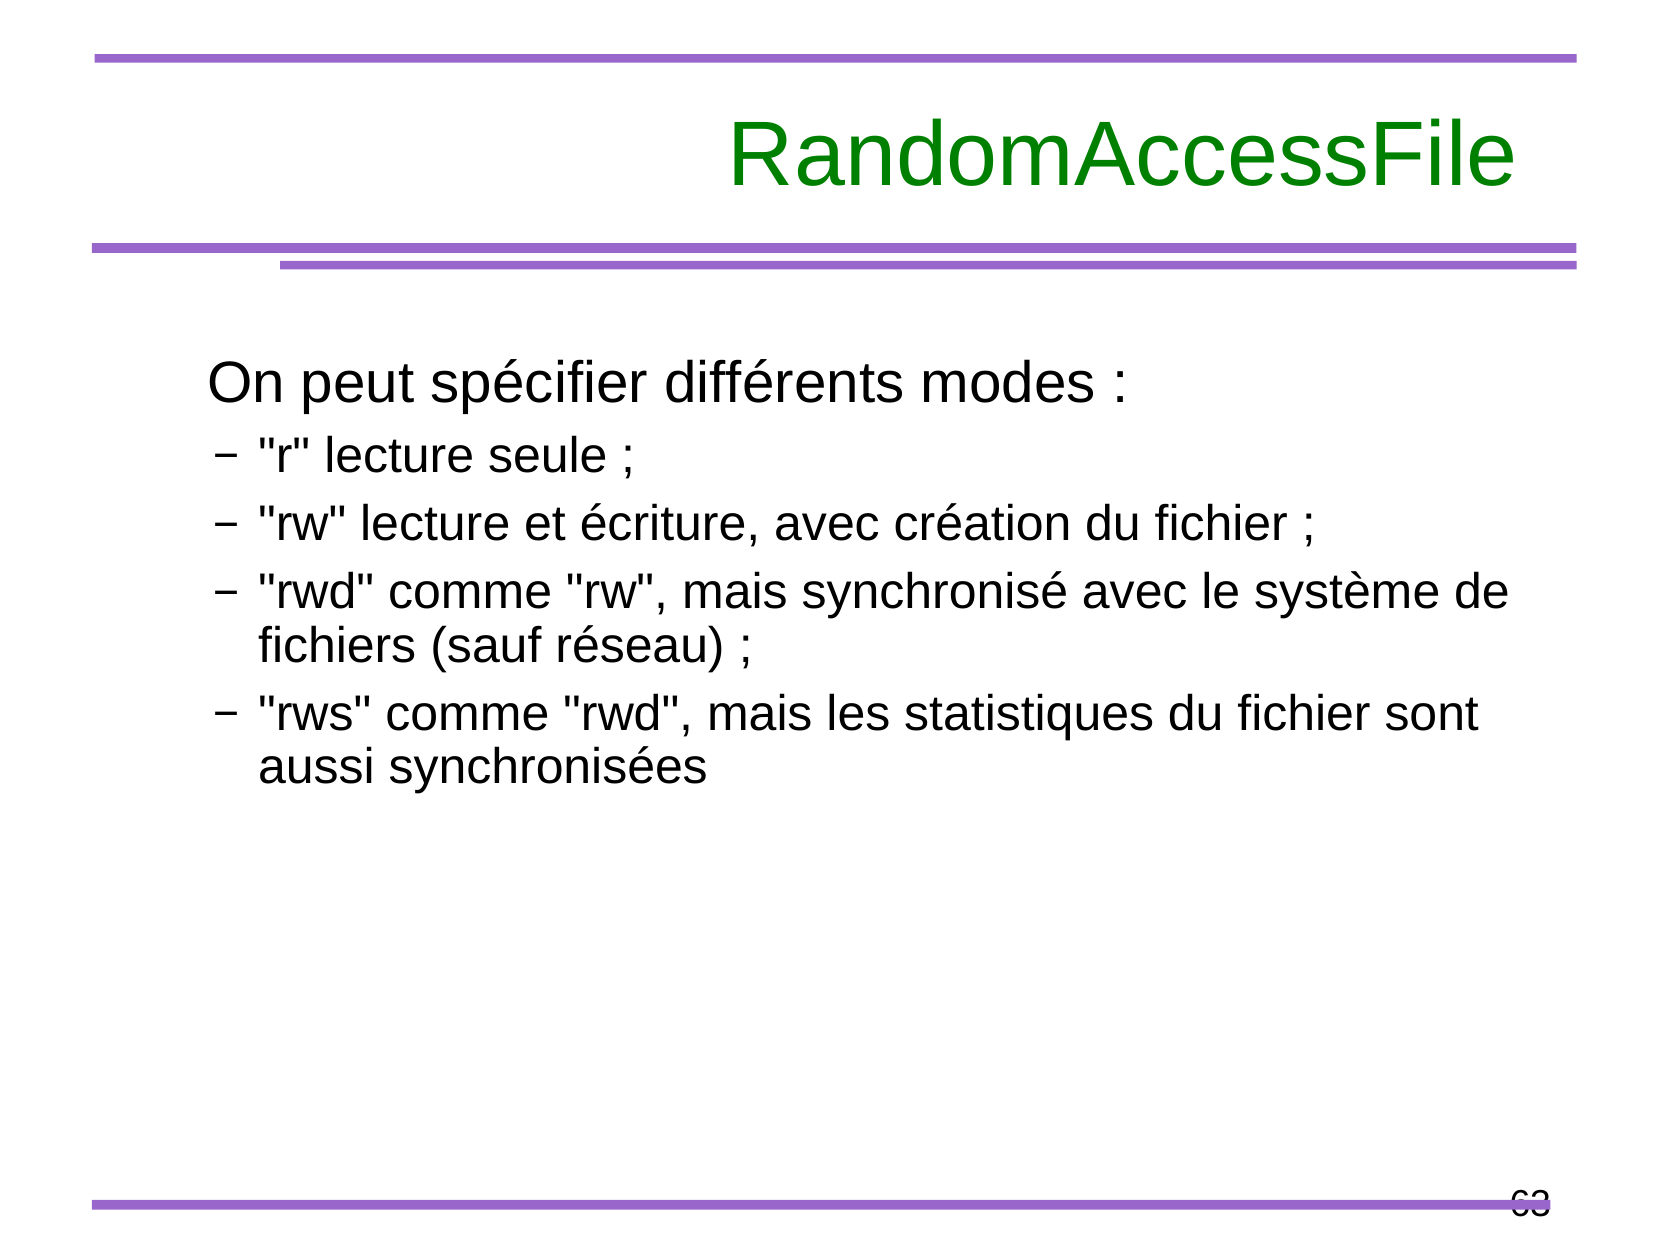

# RandomAccessFile
On peut spécifier différents modes :
"r" lecture seule ;
"rw" lecture et écriture, avec création du fichier ;
"rwd" comme "rw", mais synchronisé avec le système de fichiers (sauf réseau) ;
"rws" comme "rwd", mais les statistiques du fichier sont aussi synchronisées